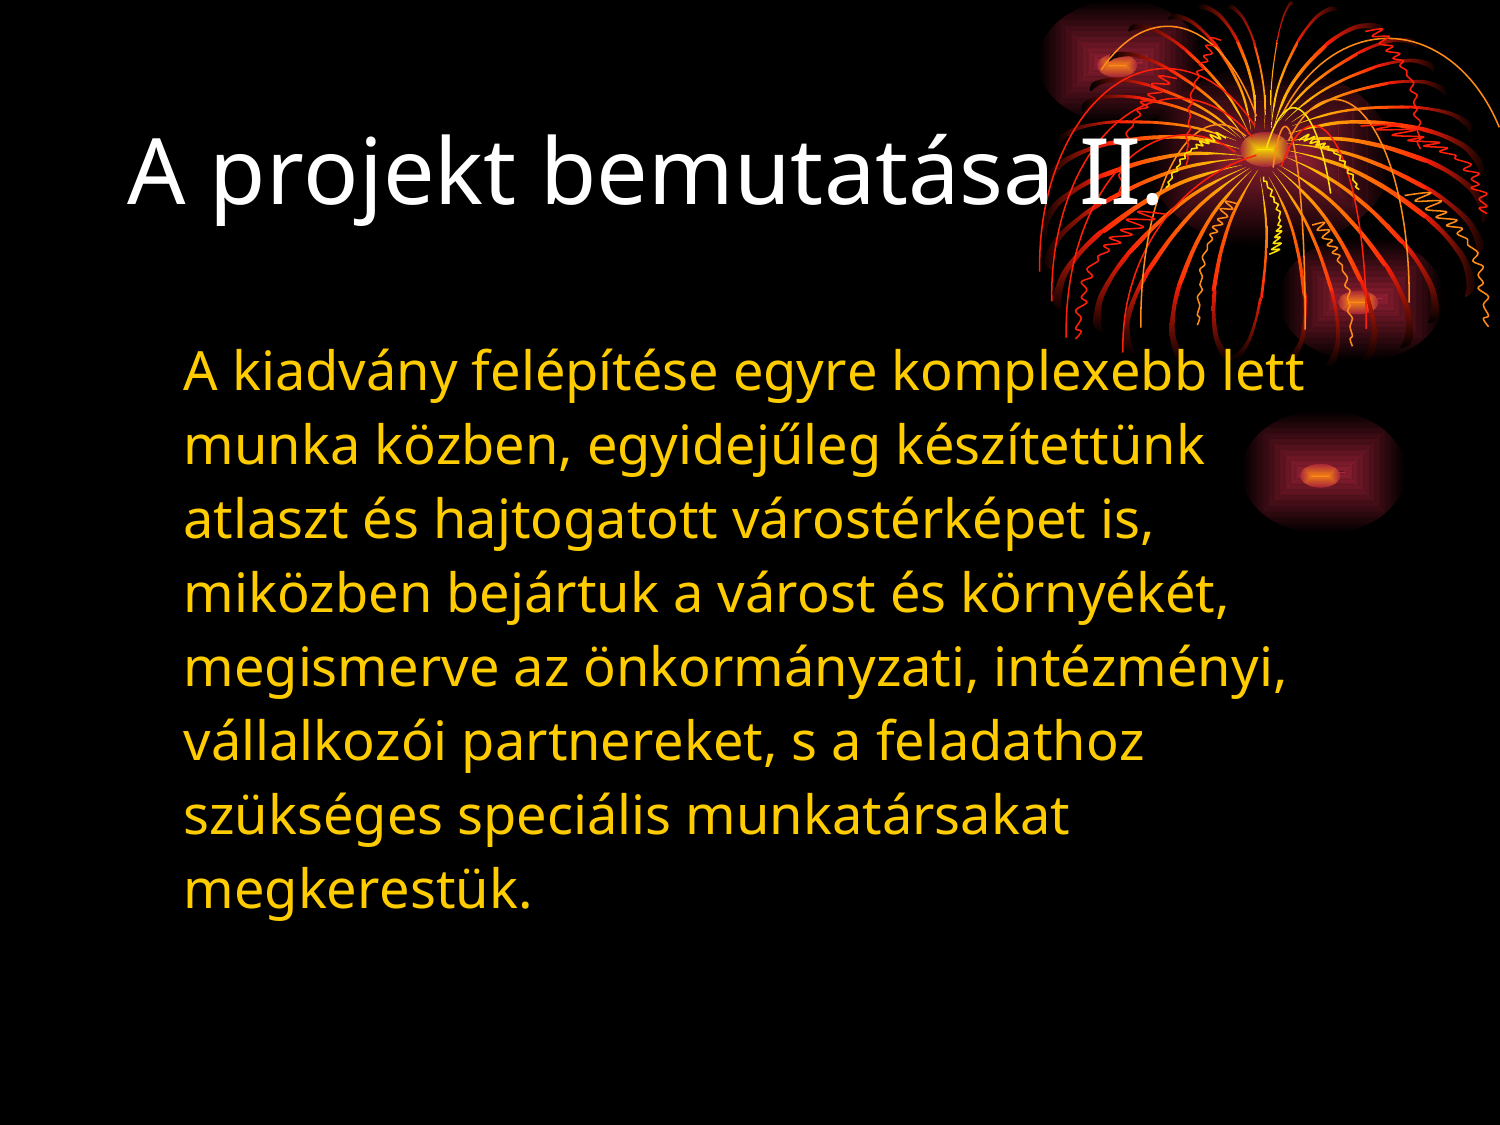

# A projekt bemutatása II.
	A kiadvány felépítése egyre komplexebb lett munka közben, egyidejűleg készítettünk atlaszt és hajtogatott várostérképet is, miközben bejártuk a várost és környékét, megismerve az önkormányzati, intézményi, vállalkozói partnereket, s a feladathoz szükséges speciális munkatársakat megkerestük.